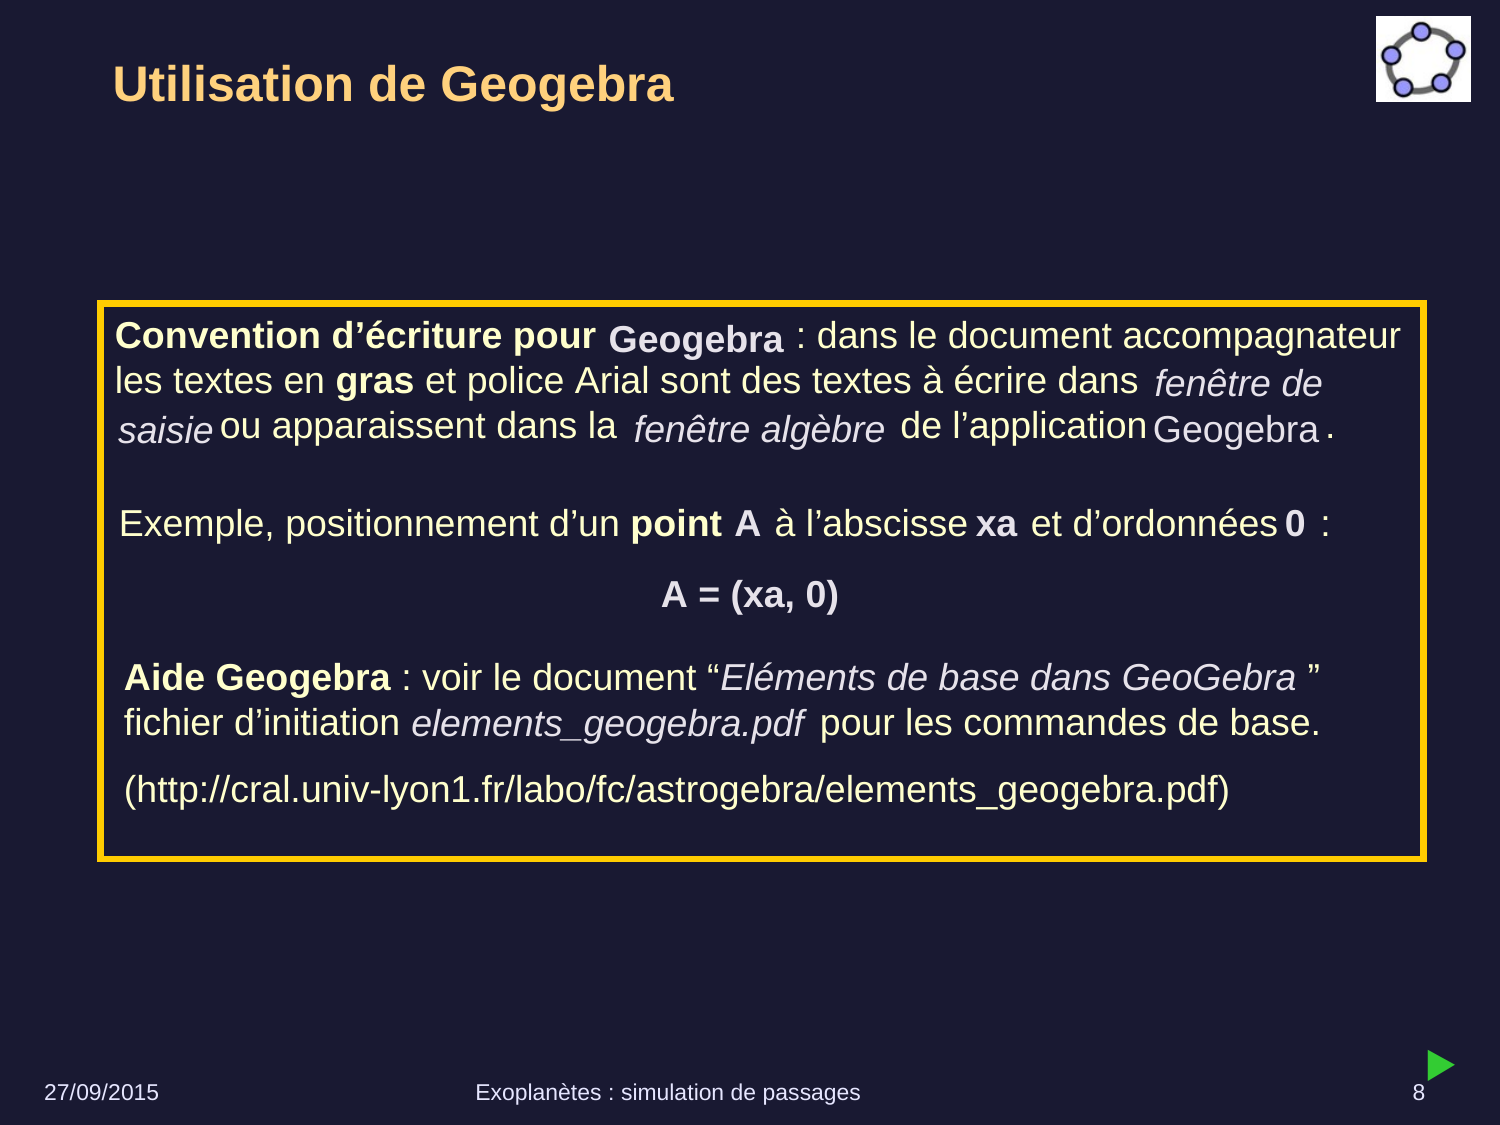

Utilisation de Geogebra
Convention d’écriture pour : dans le document accompagnateur les textes en gras et police Arial sont des textes à écrire dans
 ou apparaissent dans la de l’application .
Geogebra
fenêtre de
fenêtre algèbre
Geogebra
saisie
A
xa
0
Exemple, positionnement d’un point à l’abscisse et d’ordonnées :
A = (xa, 0)
Aide Geogebra : voir le document “ ” fichier d’initiation pour les commandes de base.
(http://cral.univ-lyon1.fr/labo/fc/astrogebra/elements_geogebra.pdf)
Eléments de base dans GeoGebra
elements_geogebra.pdf

27/09/2015
Exoplanètes : simulation de passages
8